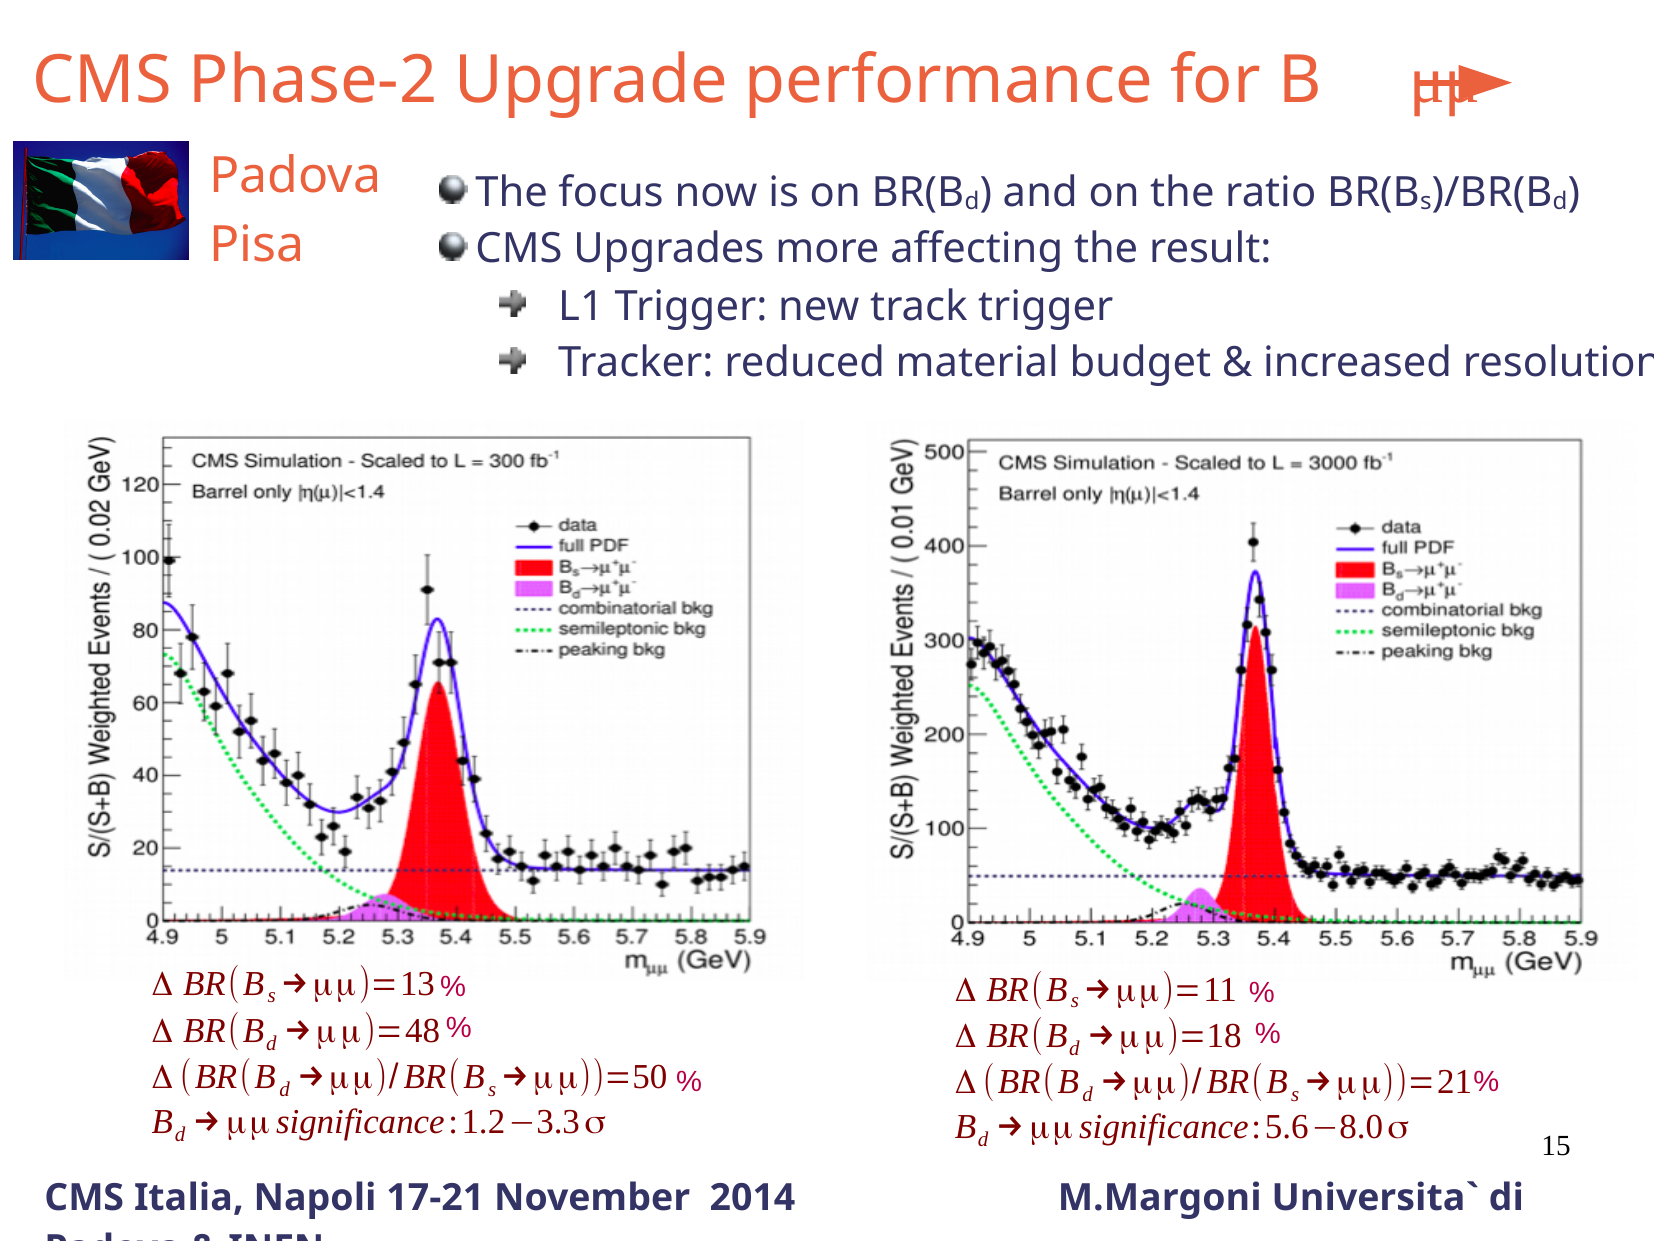

CMS Phase-2 Upgrade performance for B μμ
Padova
Pisa
The focus now is on BR(Bd) and on the ratio BR(Bs)/BR(Bd)
CMS Upgrades more affecting the result:
L1 Trigger: new track trigger
Tracker: reduced material budget & increased resolution
%
%
%
%
%
%
15
CMS Italia, Napoli 17-21 November 2014 M.Margoni Universita` di Padova & INFN